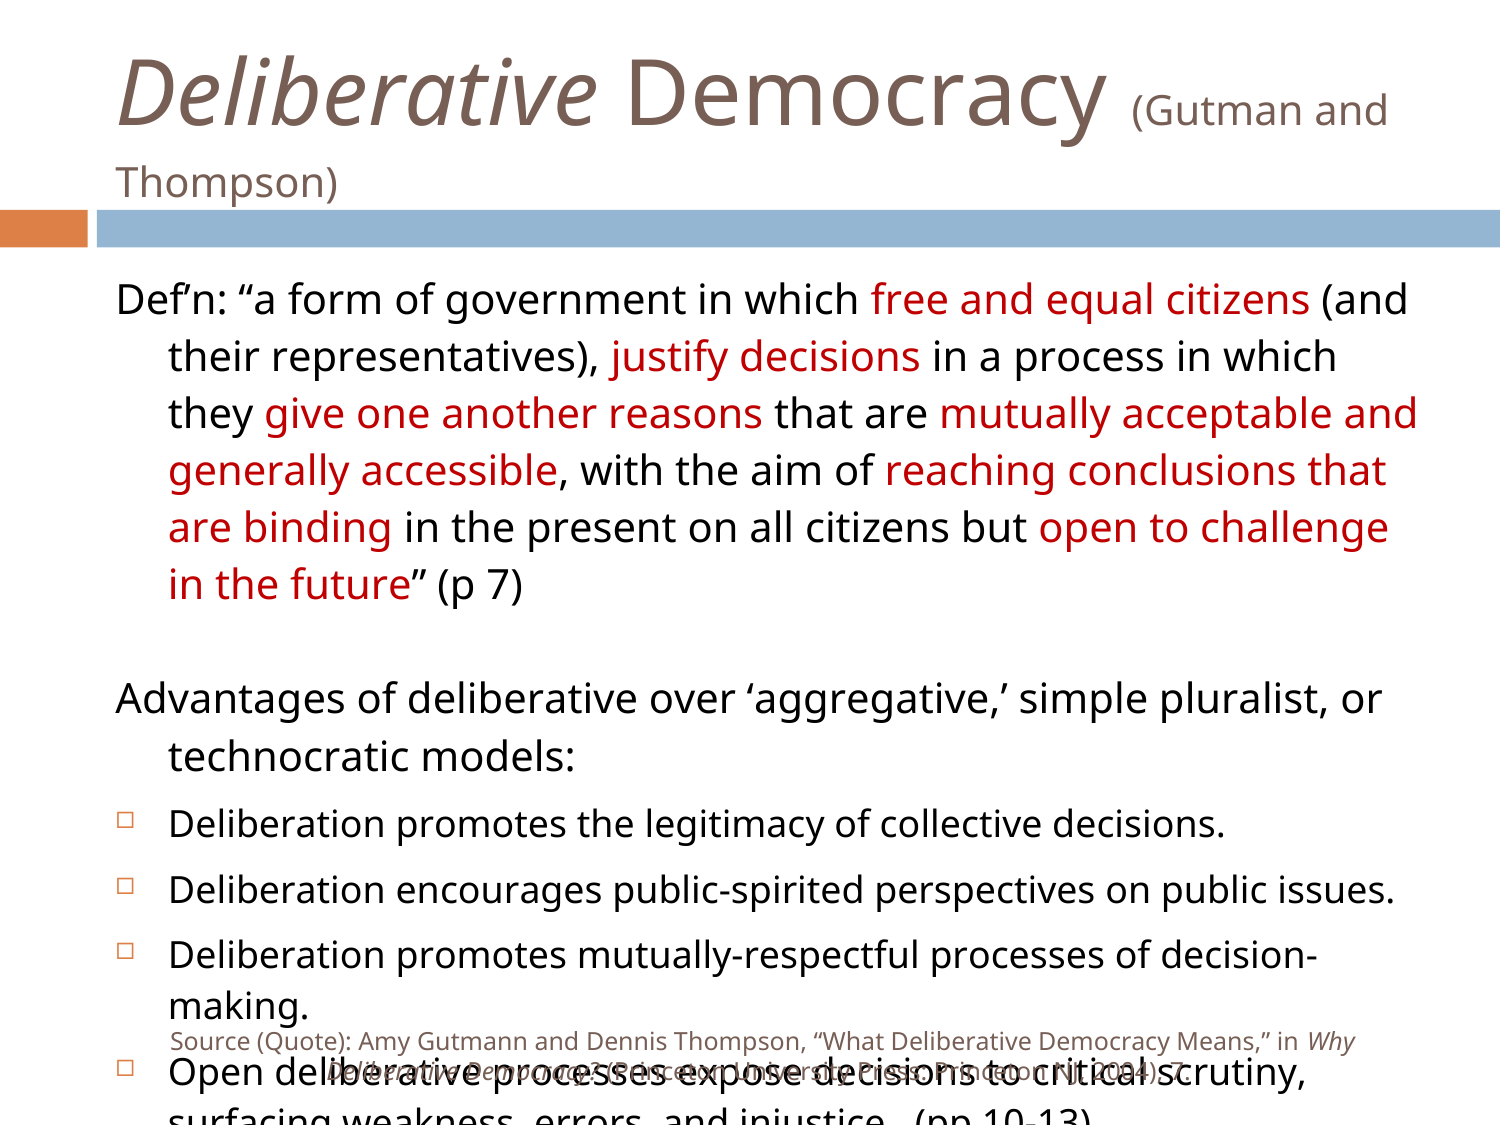

# Deliberative Democracy (Gutman and Thompson)
Def’n: “a form of government in which free and equal citizens (and their representatives), justify decisions in a process in which they give one another reasons that are mutually acceptable and generally accessible, with the aim of reaching conclusions that are binding in the present on all citizens but open to challenge in the future” (p 7)
Advantages of deliberative over ‘aggregative,’ simple pluralist, or technocratic models:
Deliberation promotes the legitimacy of collective decisions.
Deliberation encourages public-spirited perspectives on public issues.
Deliberation promotes mutually-respectful processes of decision-making.
Open deliberative processes expose decisions to critical scrutiny, surfacing weakness, errors, and injustice. (pp 10-13)
Source (Quote): Amy Gutmann and Dennis Thompson, “What Deliberative Democracy Means,” in Why Deliberative Democracy? (Princeton University Press: Princeton NJ, 2004), 7.